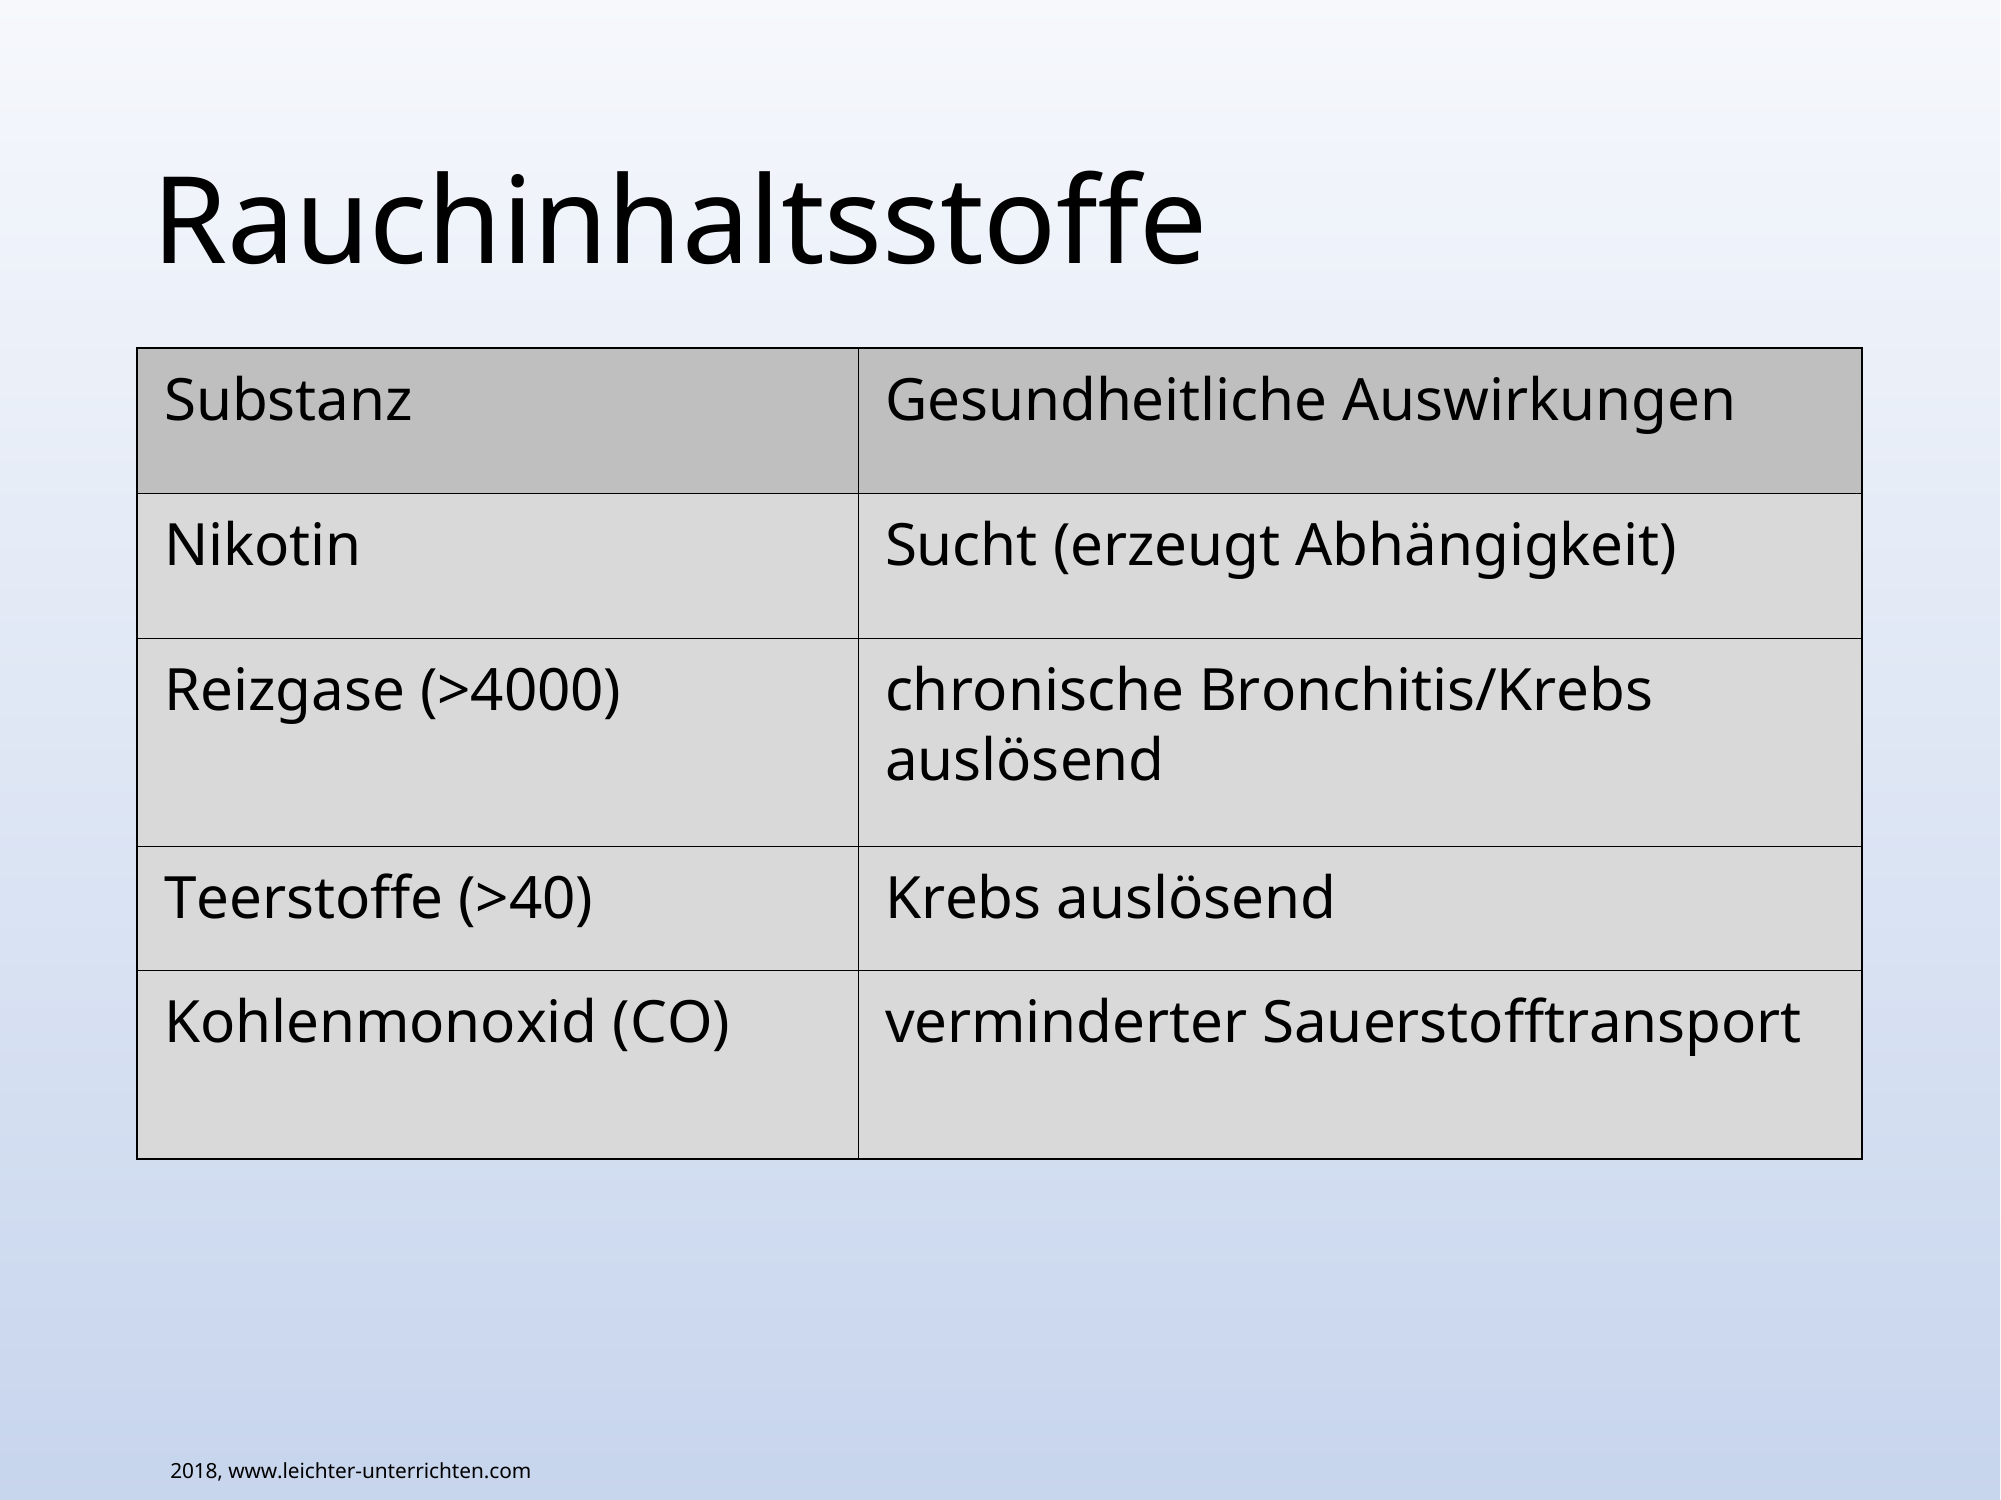

# Rauchinhaltsstoffe
| Substanz | Gesundheitliche Auswirkungen |
| --- | --- |
| Nikotin | Sucht (erzeugt Abhängigkeit) |
| Reizgase (>4000) | chronische Bronchitis/Krebs auslösend |
| Teerstoffe (>40) | Krebs auslösend |
| Kohlenmonoxid (CO) | verminderter Sauerstofftransport |